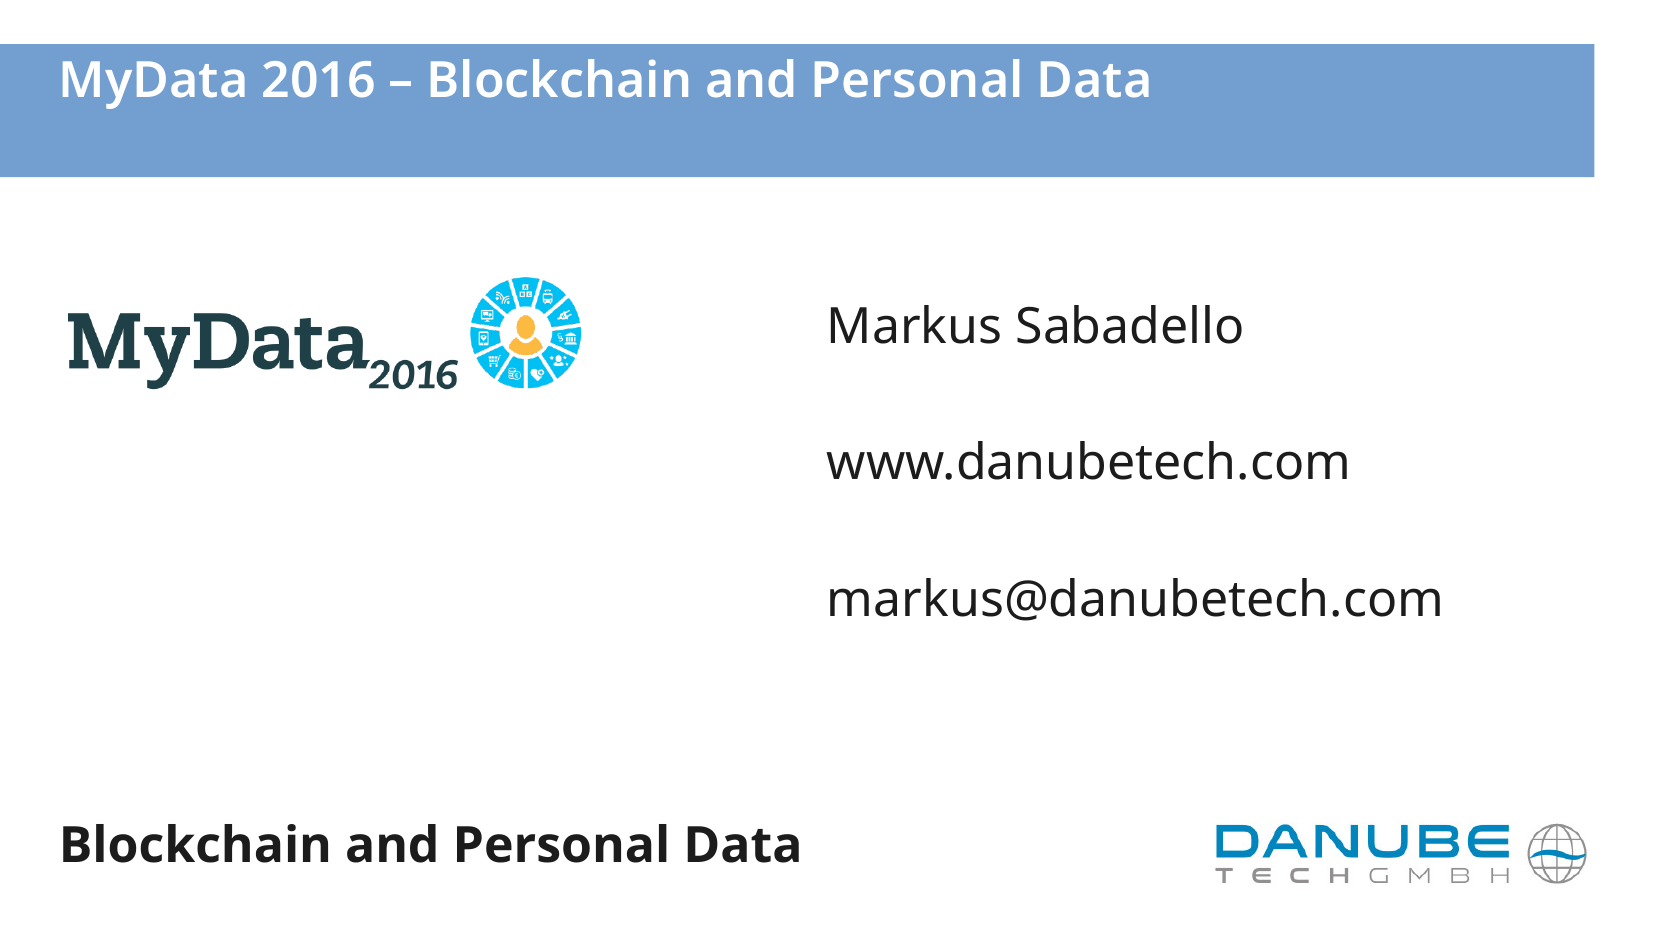

# MyData 2016 – Blockchain and Personal Data
Markus Sabadello
www.danubetech.com
markus@danubetech.com
Blockchain and Personal Data